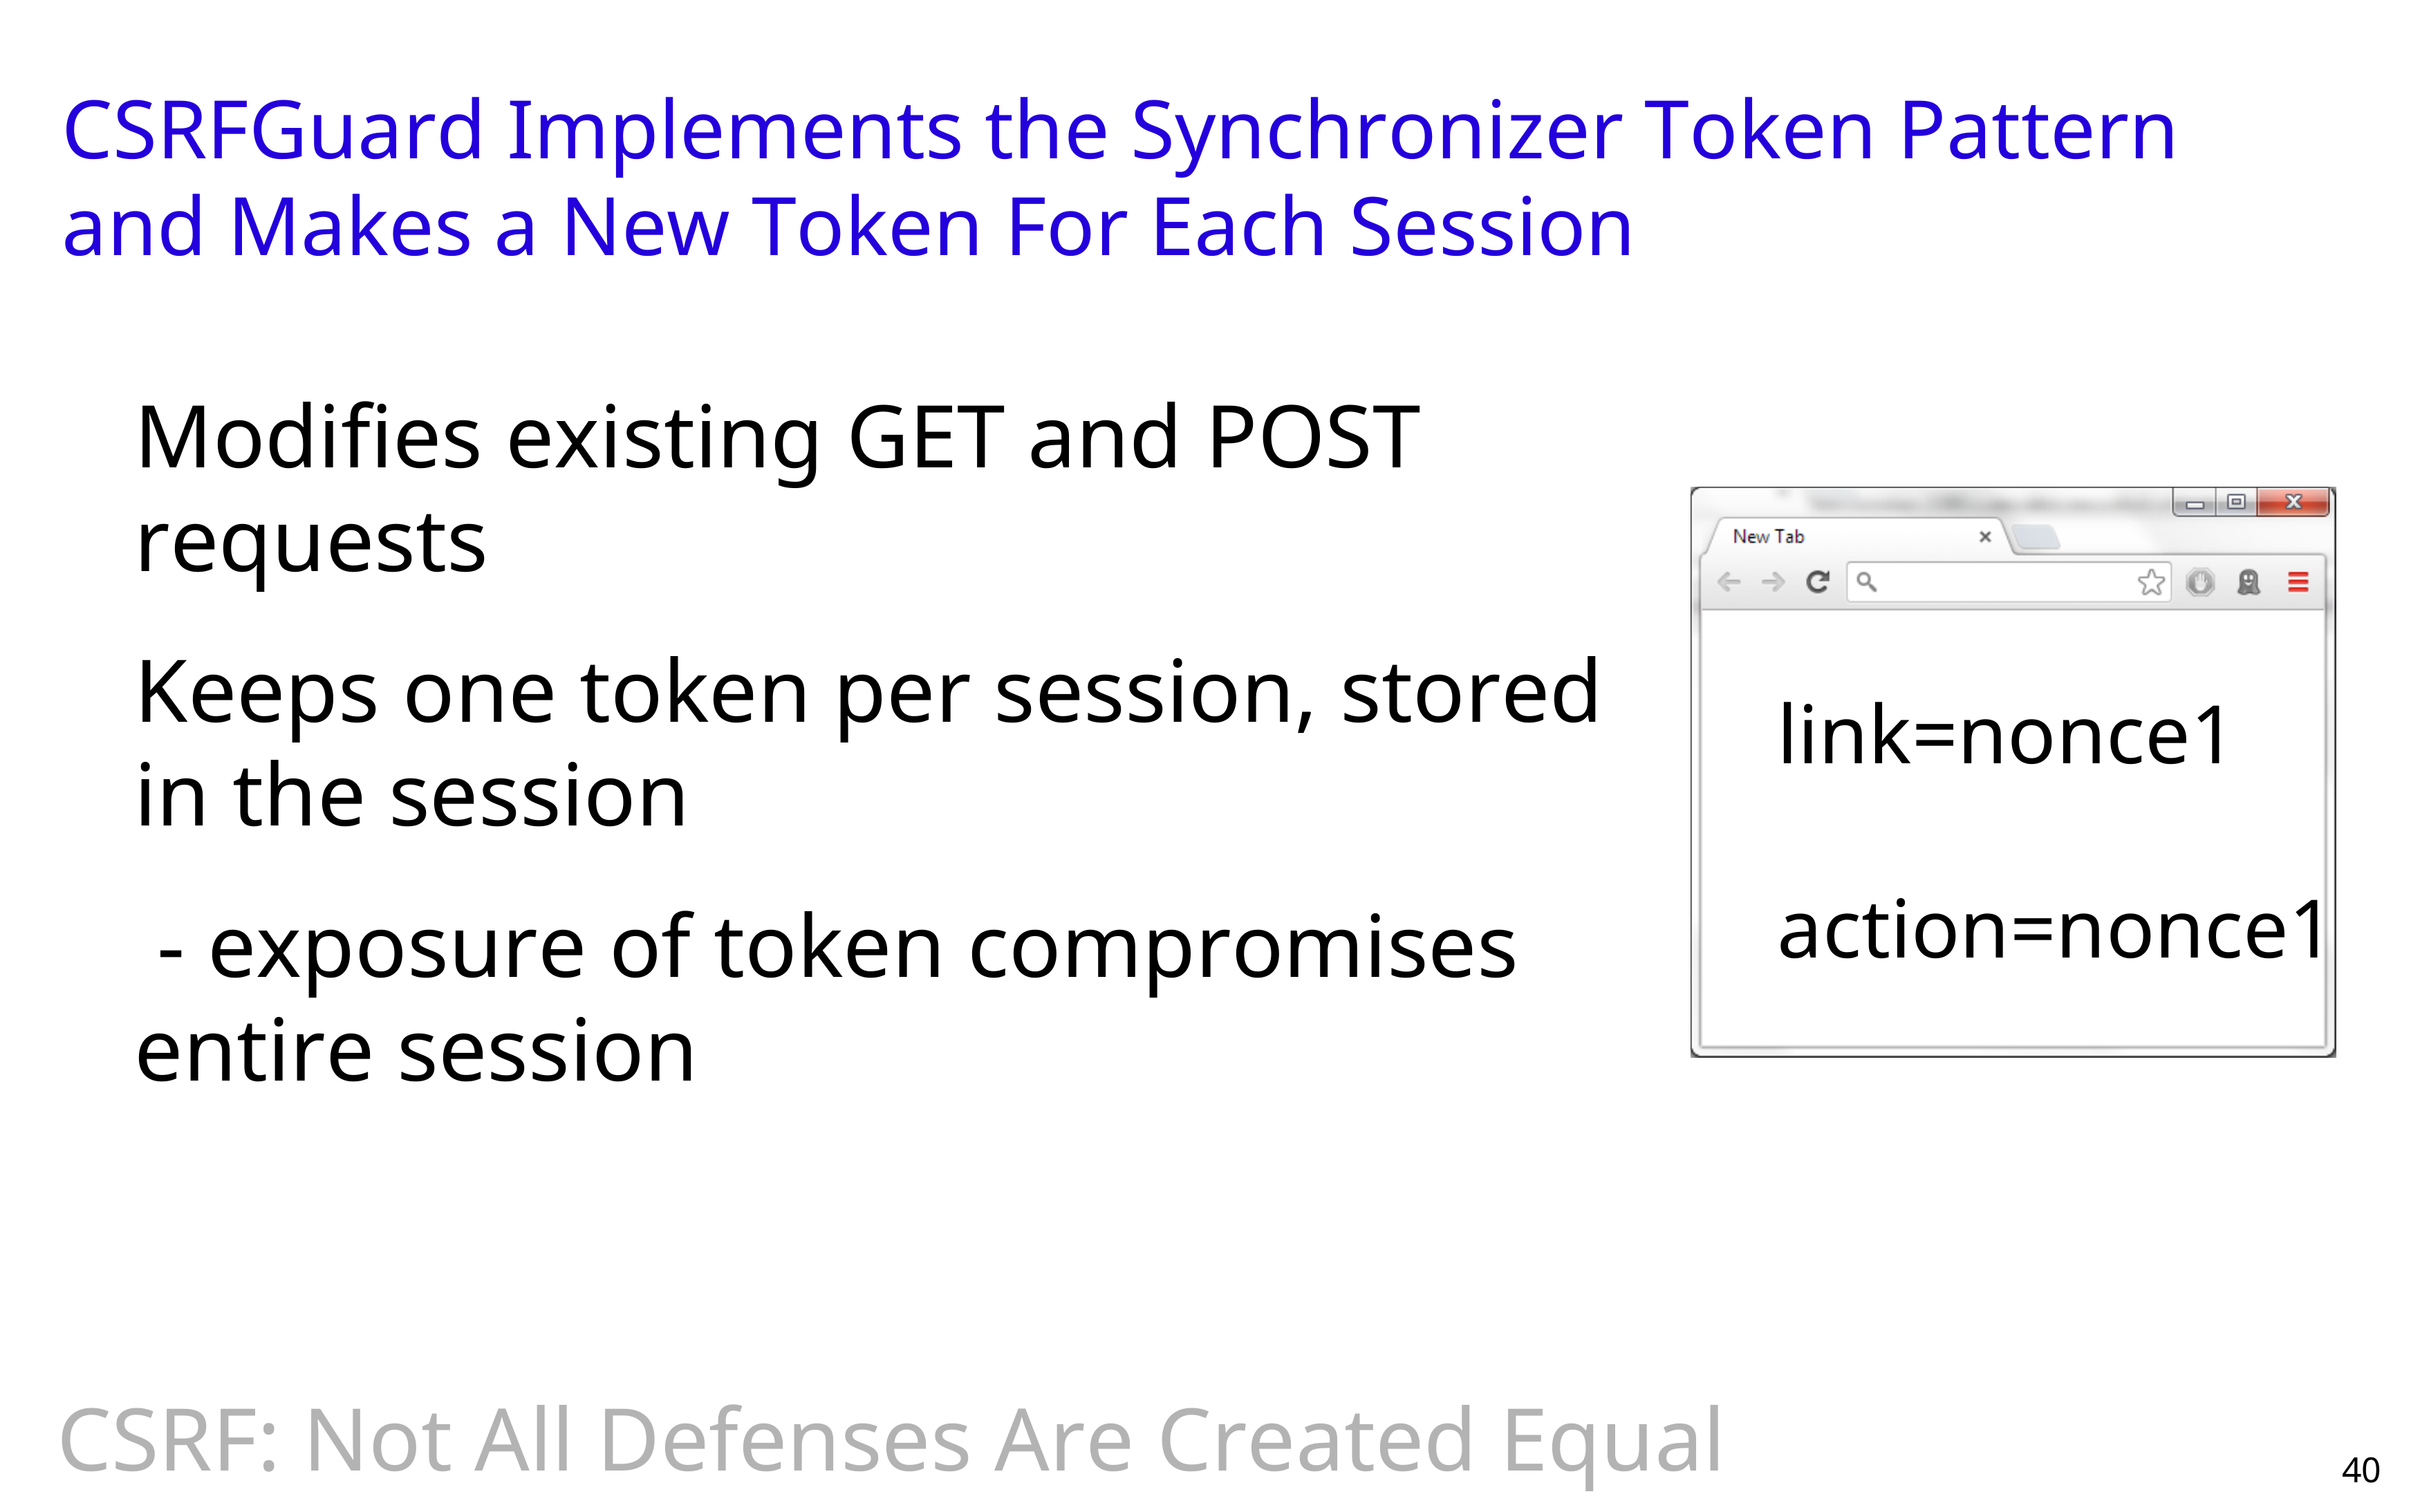

CSRFGuard Implements the Synchronizer Token Pattern and Makes a New Token For Each Session
Modifies existing GET and POST requests
Keeps one token per session, stored in the session
 - exposure of token compromises entire session
link=nonce1
action=nonce1